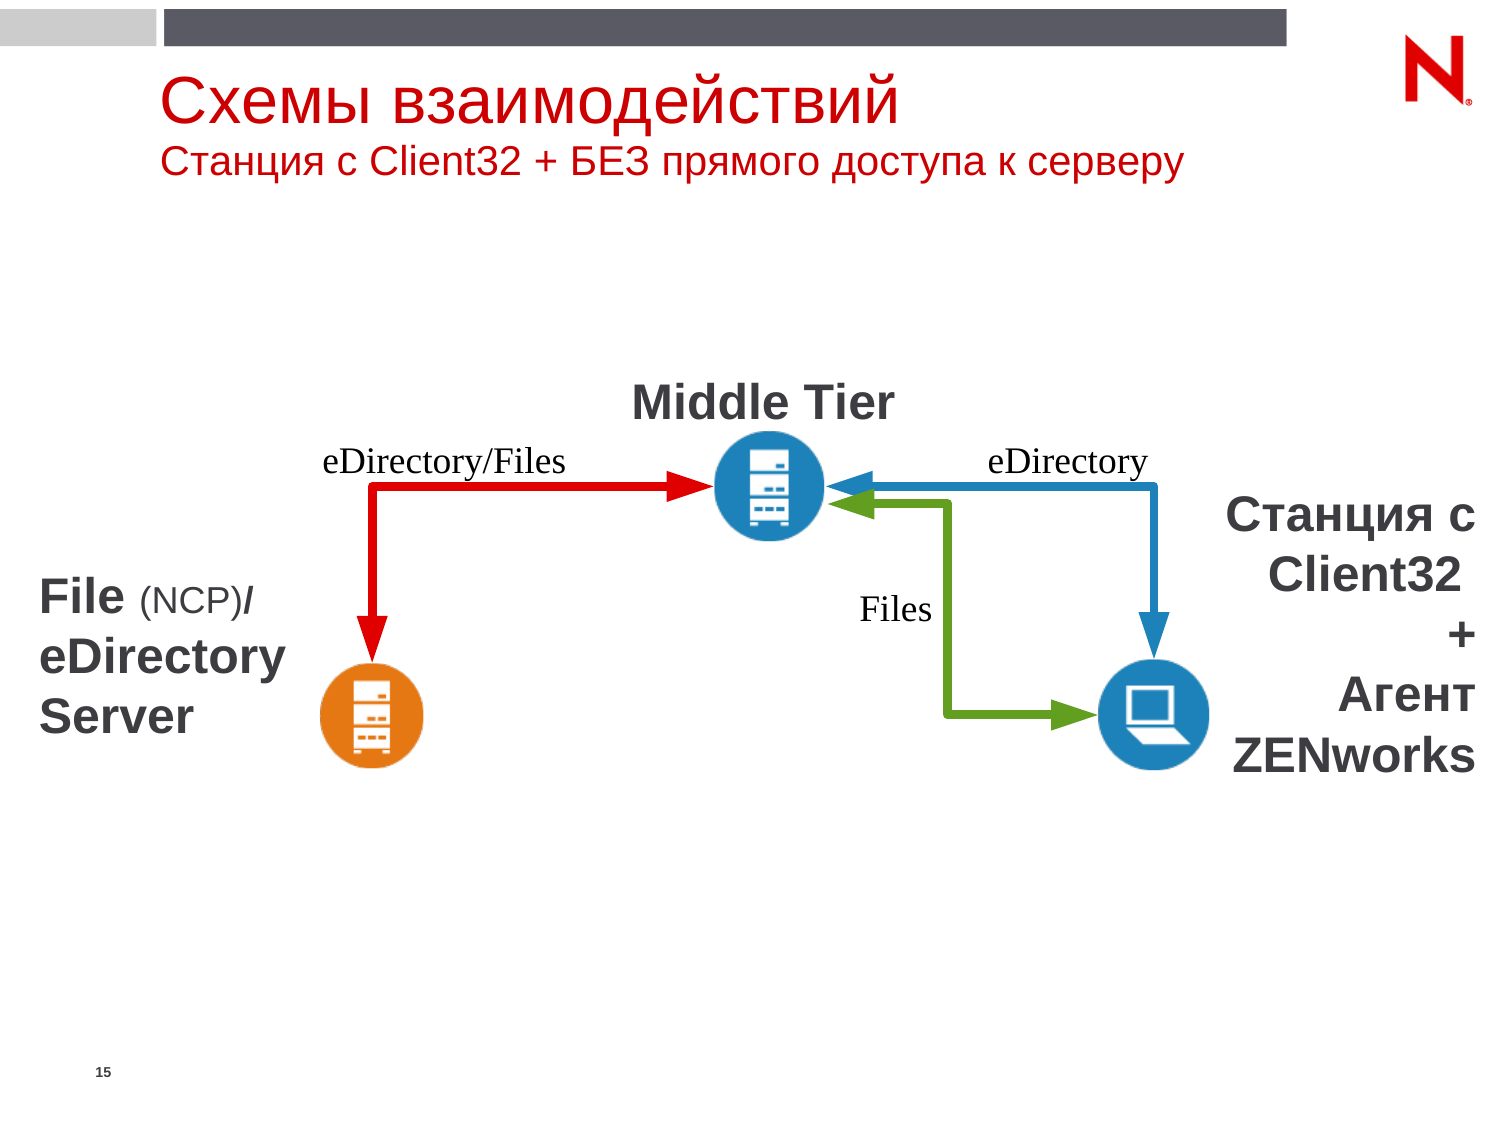

Схемы взаимодействий
Станция с Client32 + БЕЗ прямого доступа к серверу
Middle Tier
eDirectory/Files
eDirectory
Станция с Client32
+
Агент ZENworks
File (NCP)/
eDirectory
Server
Files